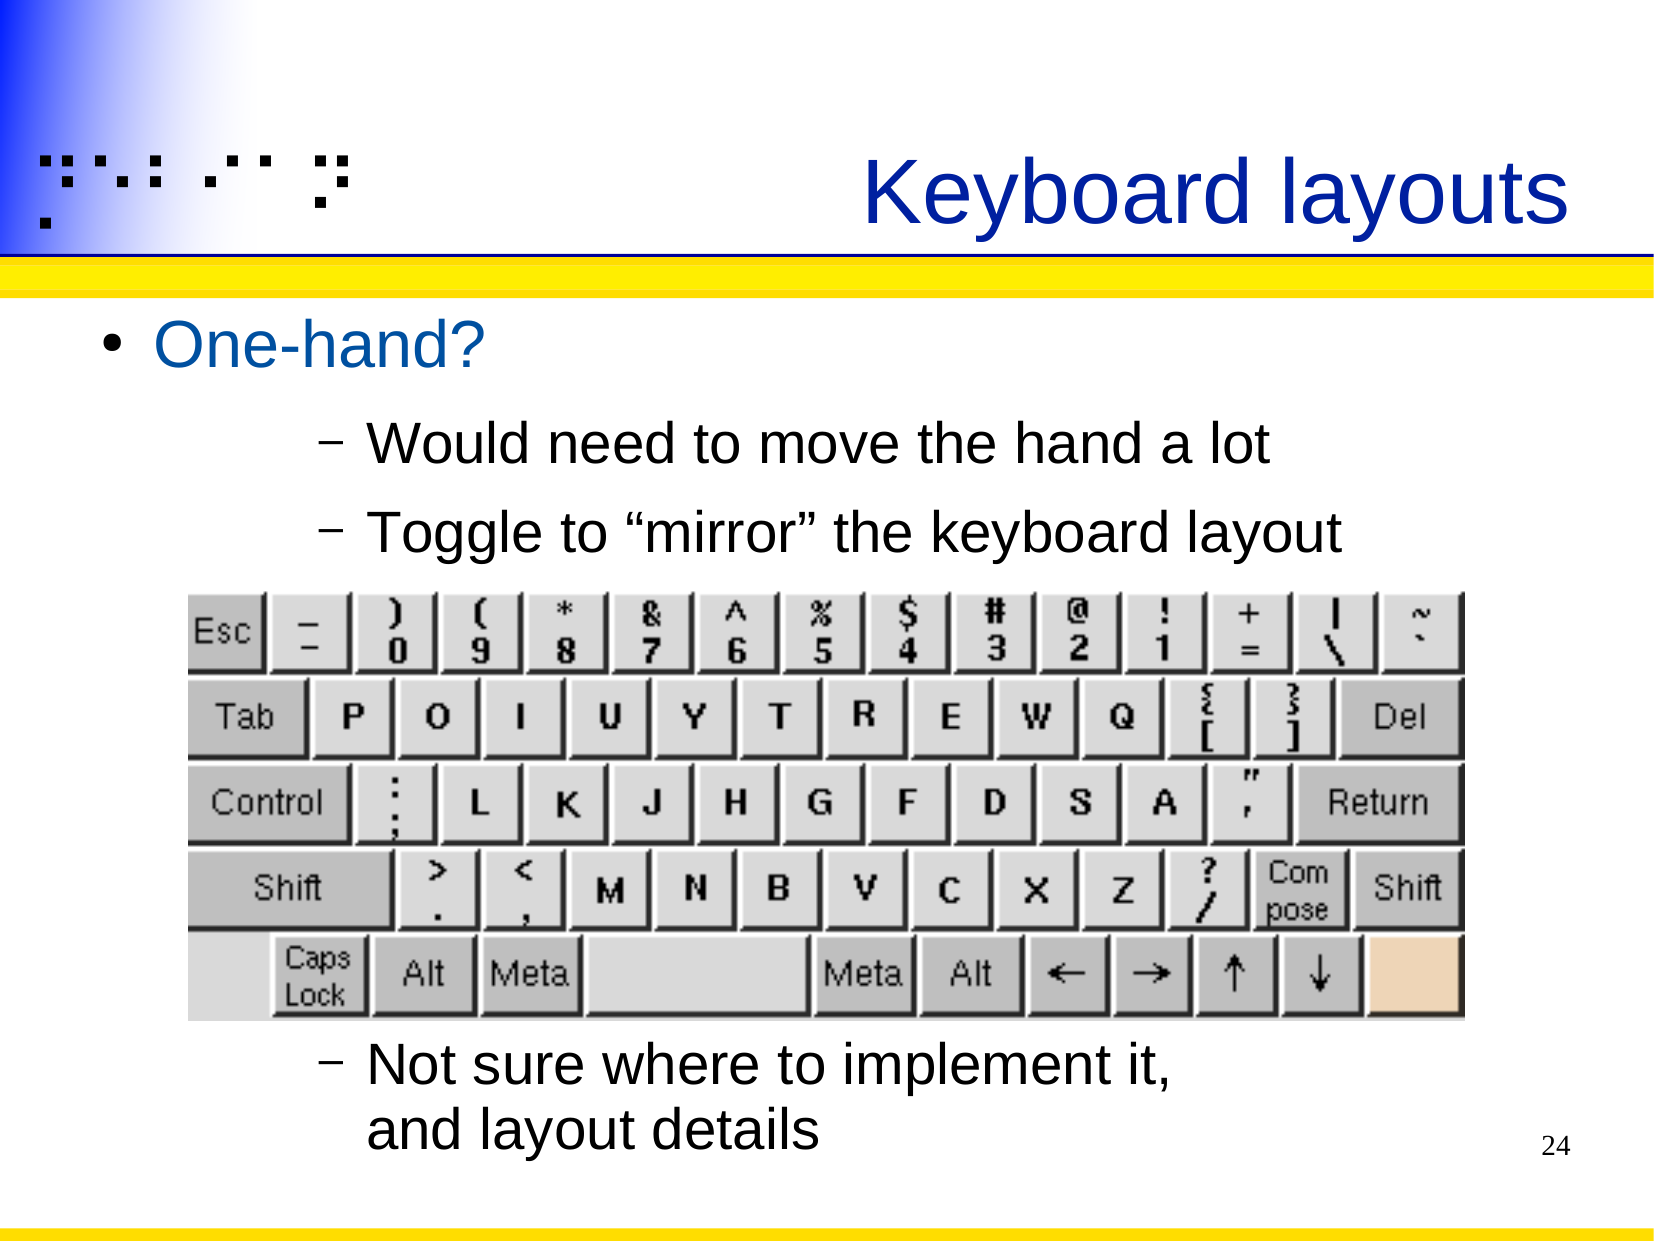

# Keyboard layouts
One-hand?
Would need to move the hand a lot
Toggle to “mirror” the keyboard layout
Not sure where to implement it,
and layout details
24